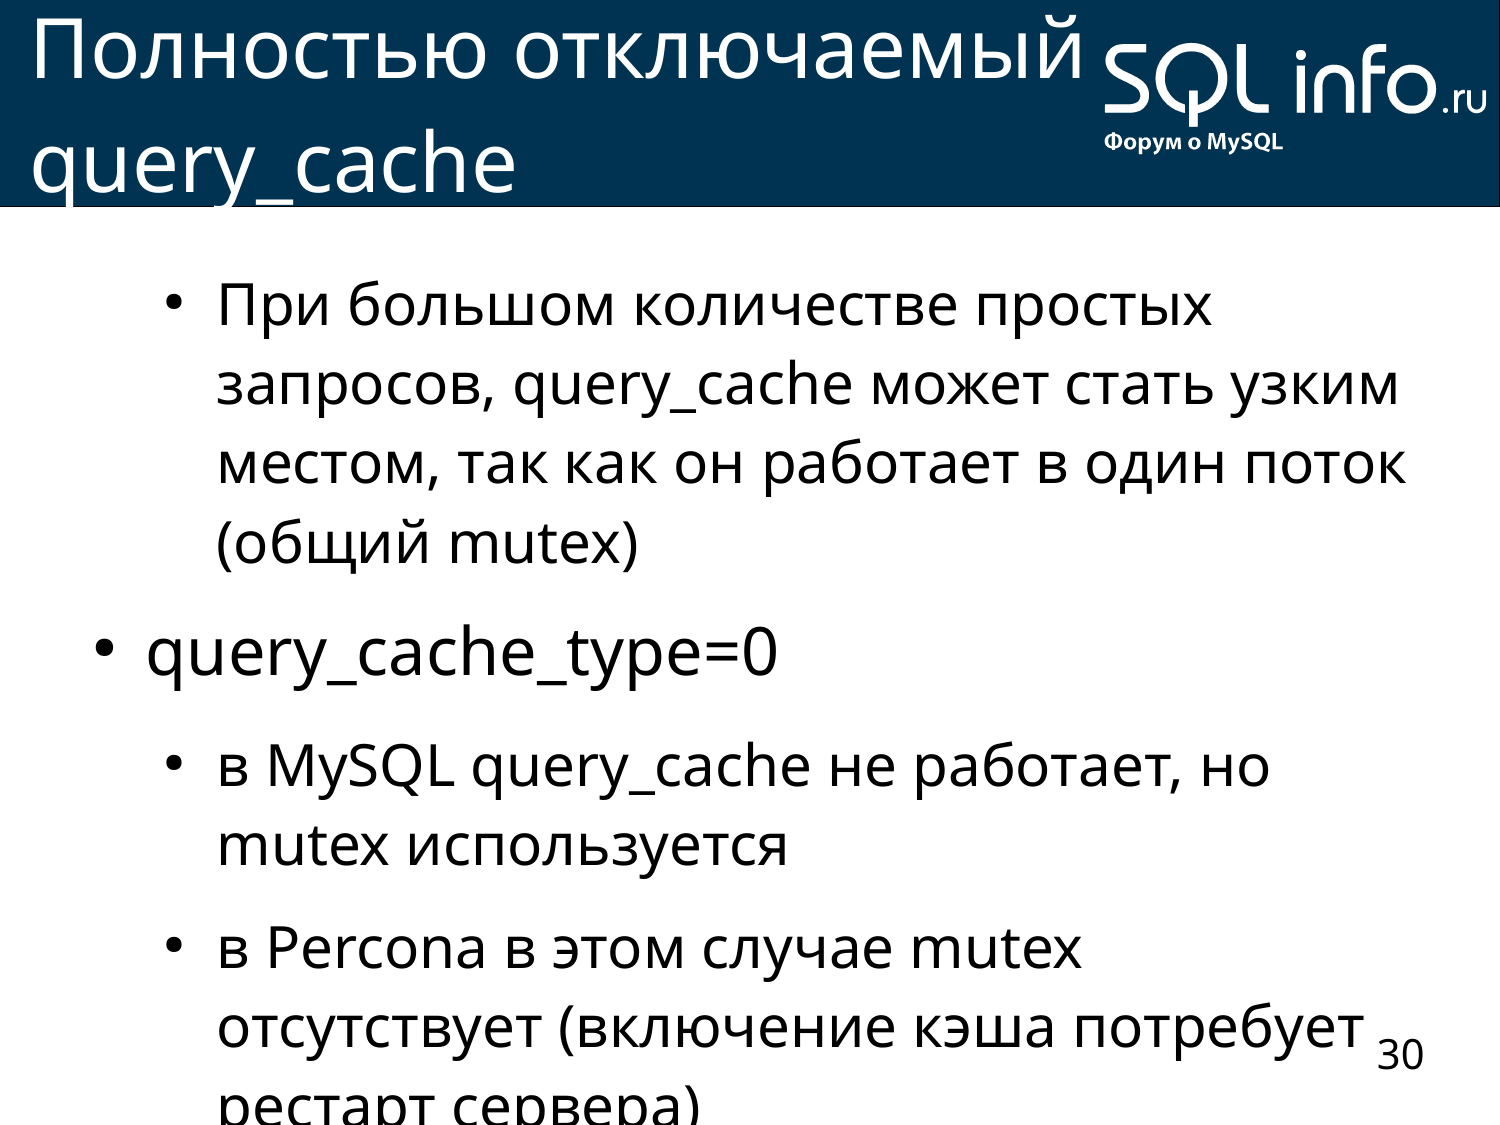

# Полностью отключаемый query_cache
При большом количестве простых запросов, query_cache может стать узким местом, так как он работает в один поток (общий mutex)
query_cache_type=0
в MySQL query_cache не работает, но mutex используется
в Percona в этом случае mutex отсутствует (включение кэша потребует рестарт сервера)
30